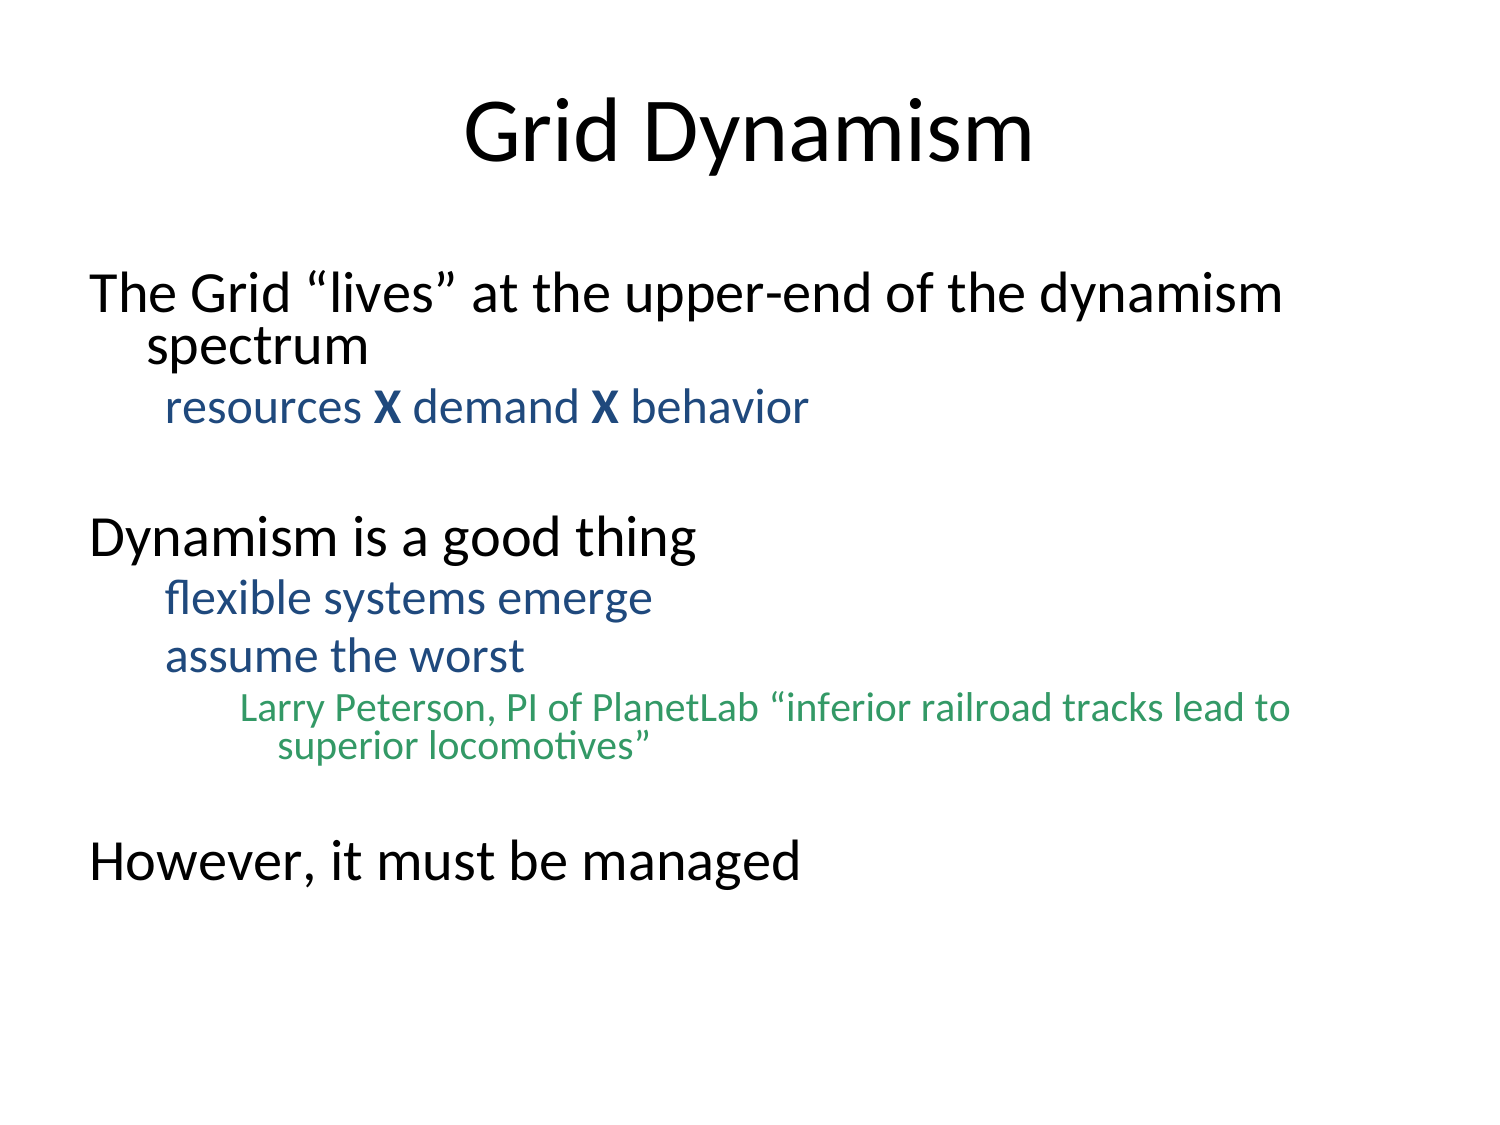

# Grid Dynamism
The Grid “lives” at the upper-end of the dynamism spectrum
resources X demand X behavior
Dynamism is a good thing
flexible systems emerge
assume the worst
Larry Peterson, PI of PlanetLab “inferior railroad tracks lead to superior locomotives”
However, it must be managed